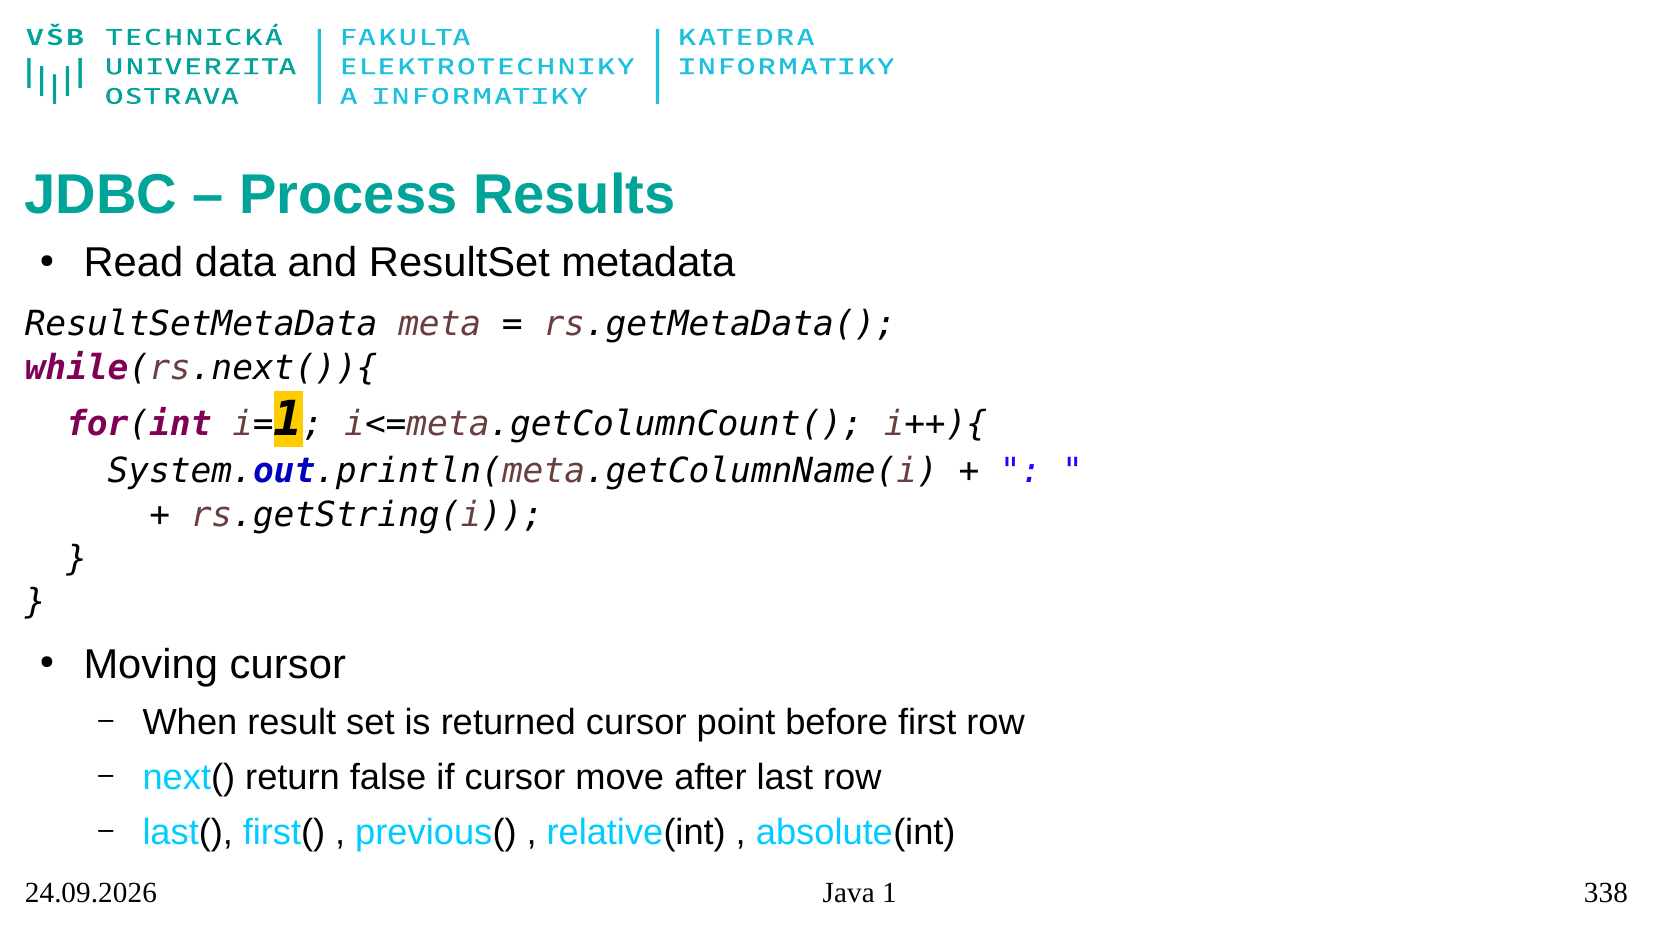

# JDBC – Process Results
Read data and ResultSet metadata
ResultSetMetaData meta = rs.getMetaData();
while(rs.next()){
 for(int i=1; i<=meta.getColumnCount(); i++){
 System.out.println(meta.getColumnName(i) + ": "
 + rs.getString(i));
 }
}
Moving cursor
When result set is returned cursor point before first row
next() return false if cursor move after last row
last(), first() , previous() , relative(int) , absolute(int)
Java 1
338